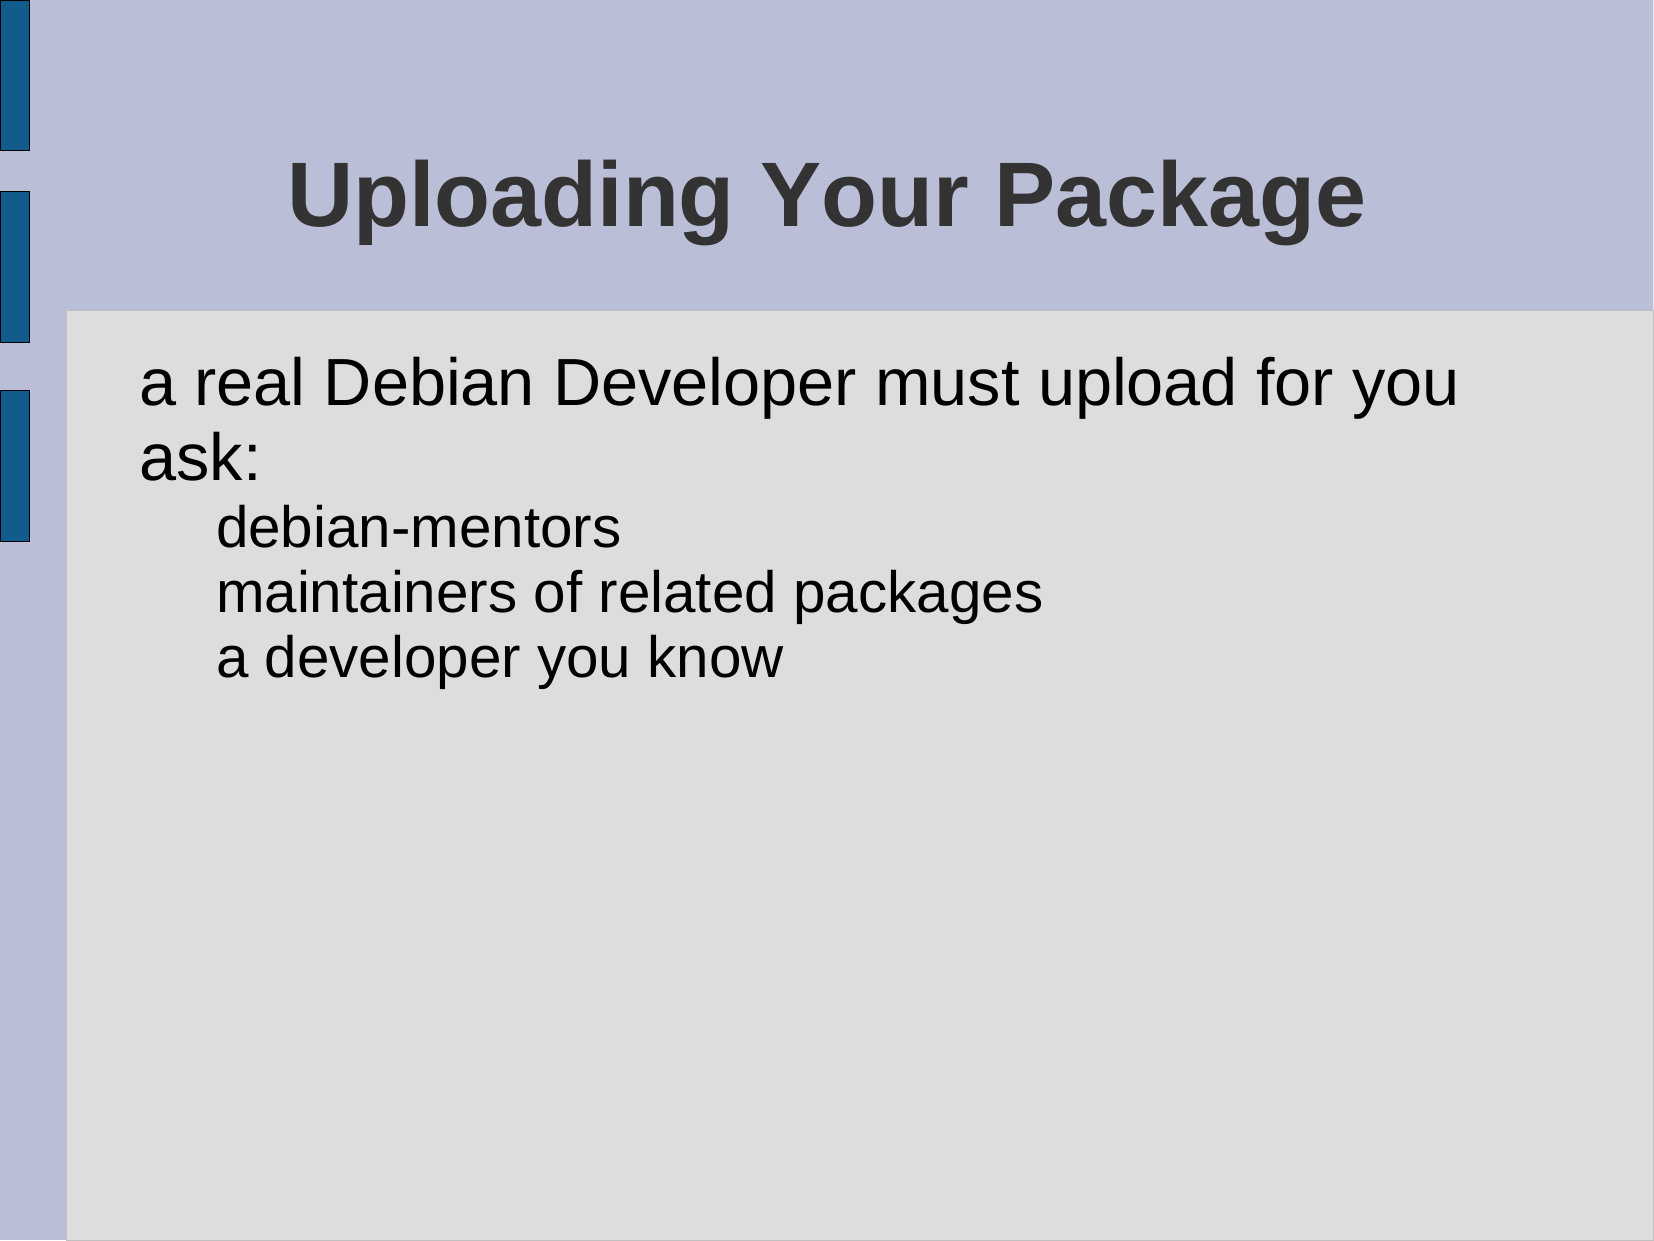

# Uploading Your Package
a real Debian Developer must upload for you
ask:
debian-mentors
maintainers of related packages
a developer you know